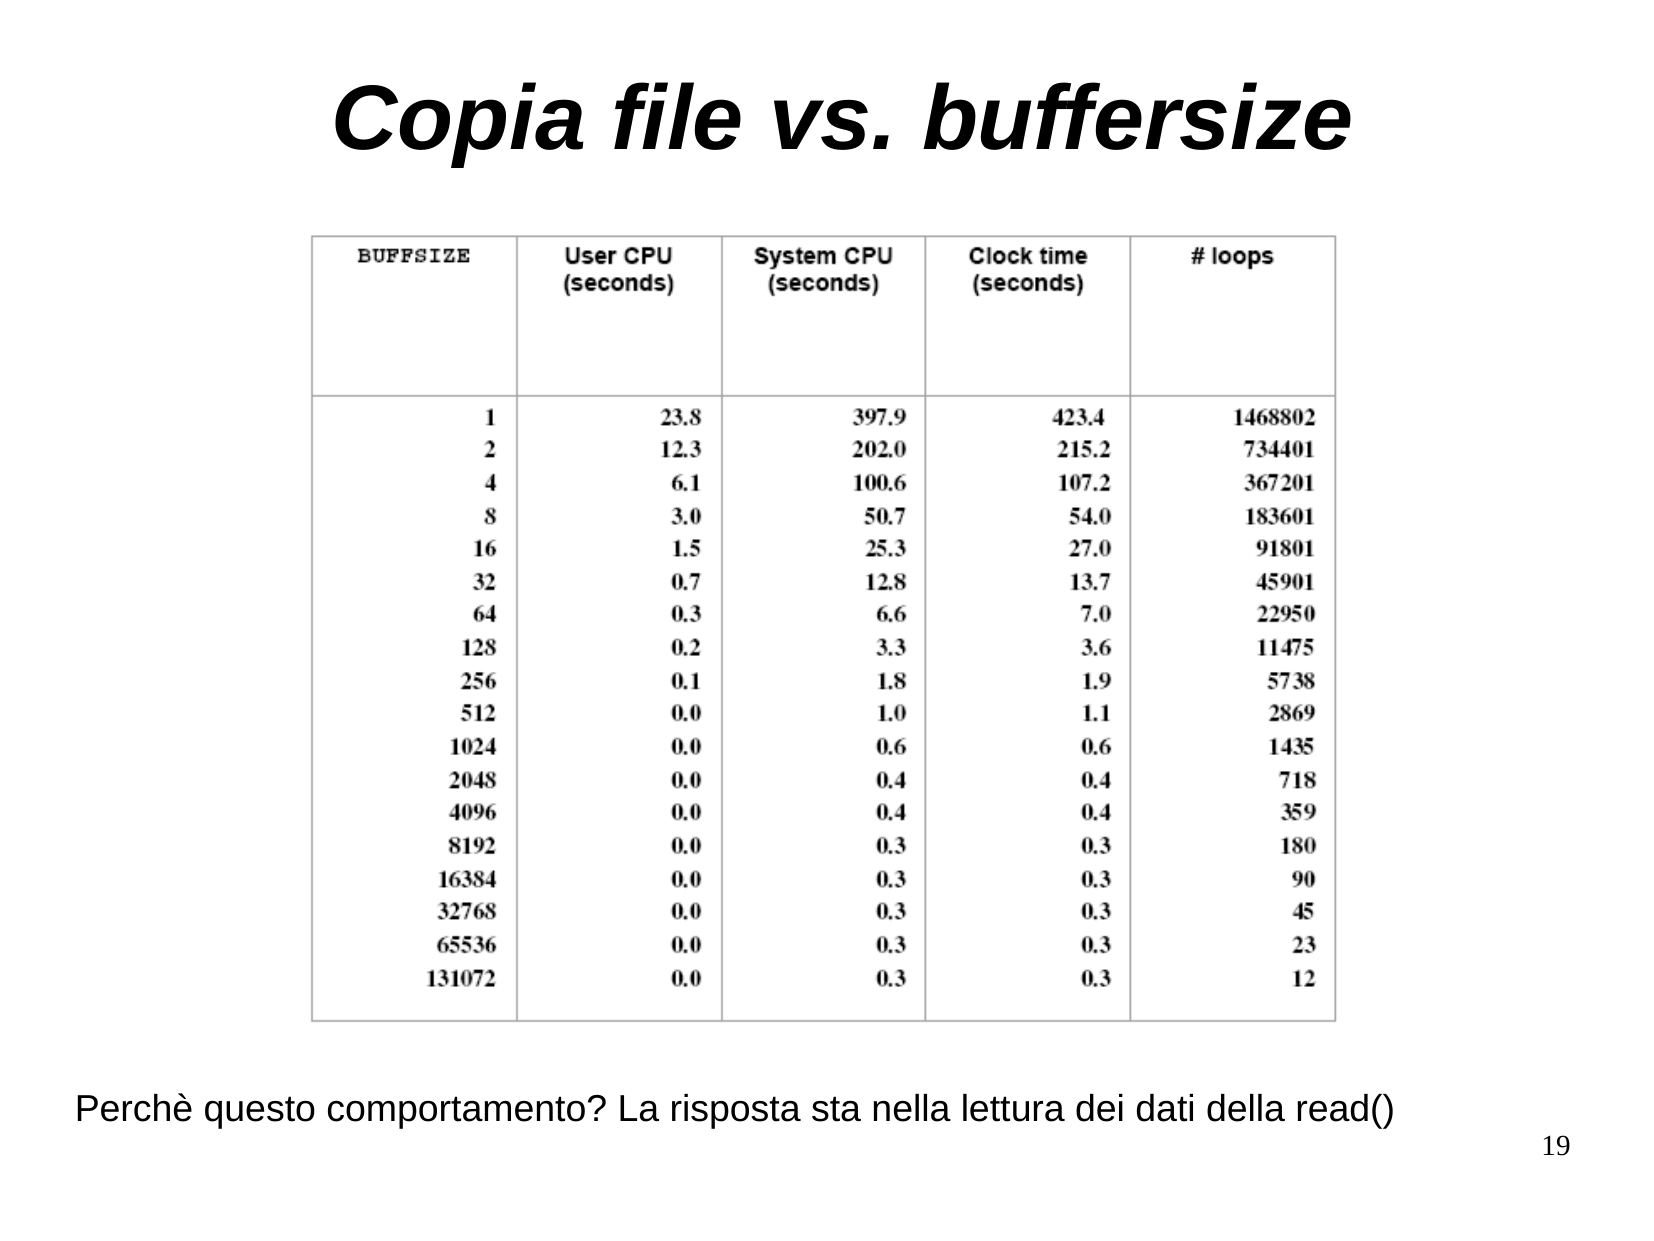

# Copia file vs. buffersize
Perchè questo comportamento? La risposta sta nella lettura dei dati della read()
19